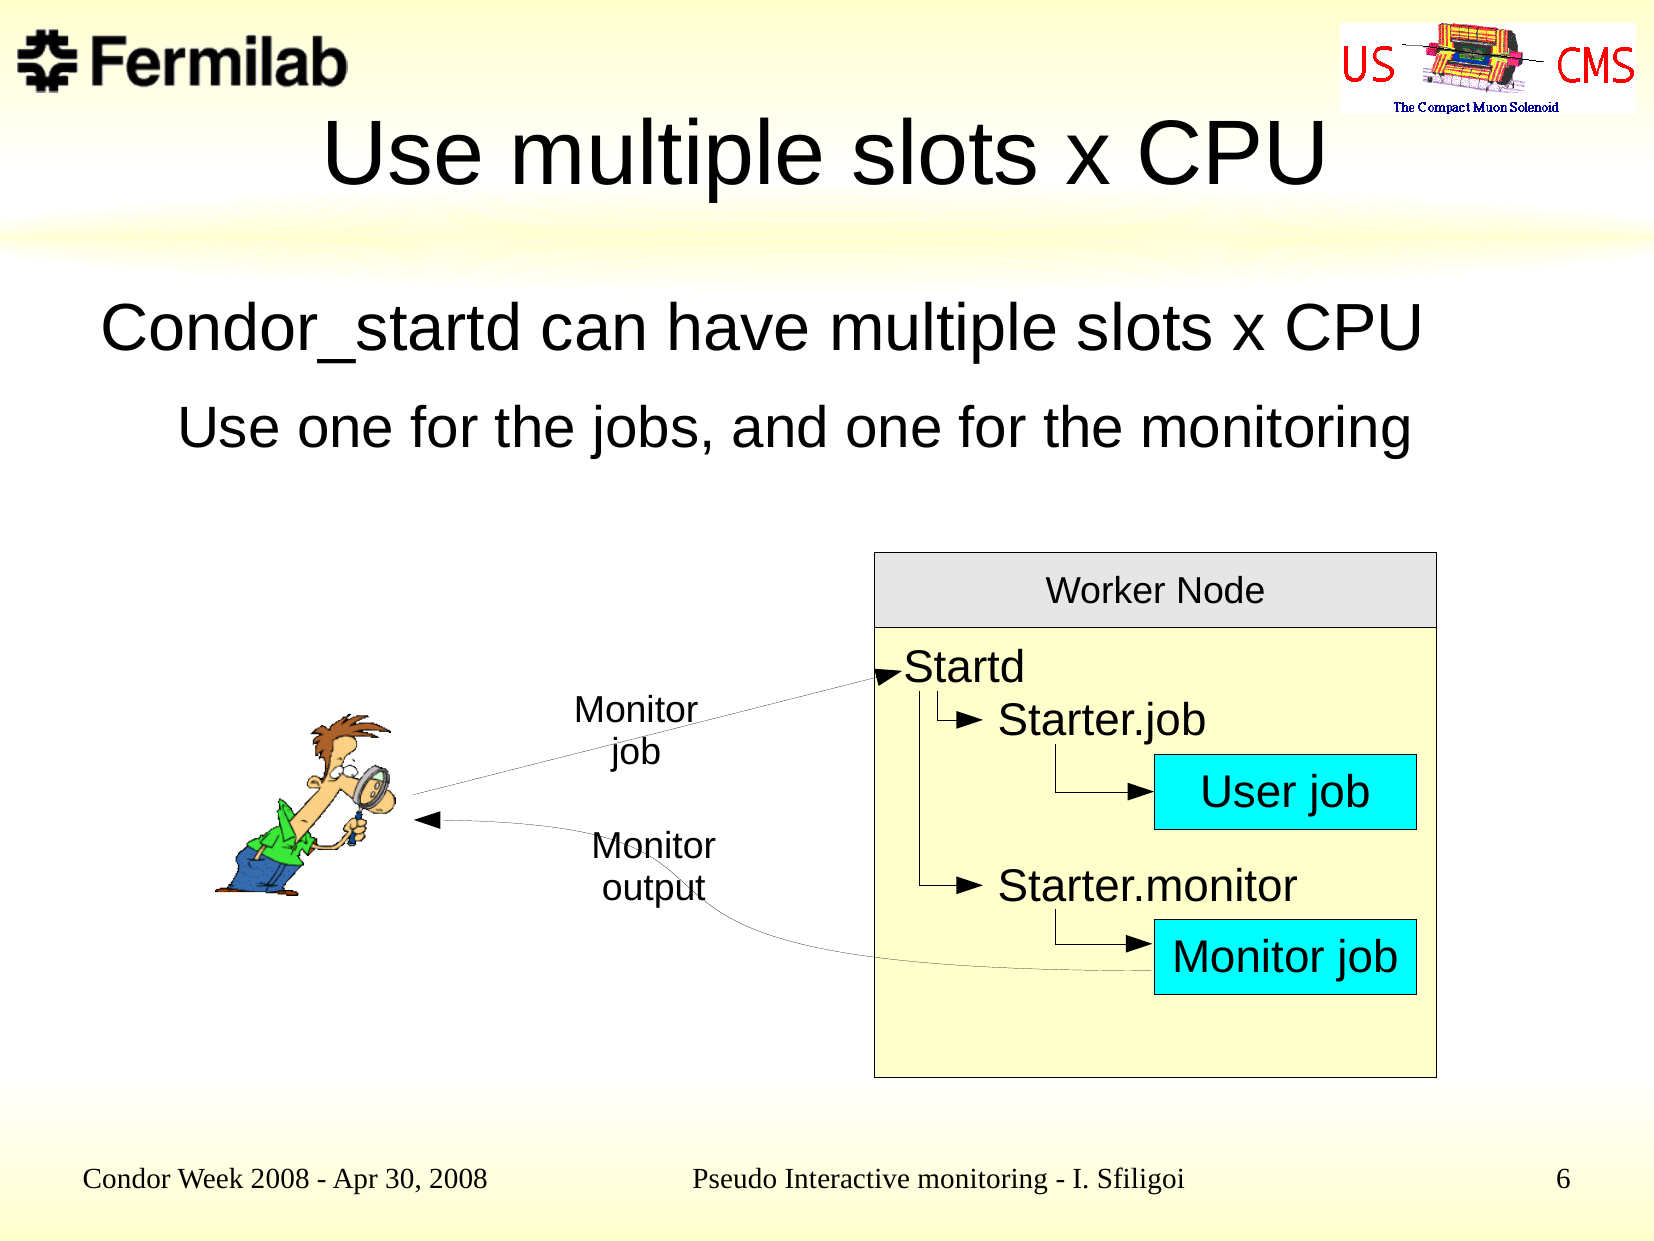

# Use multiple slots x CPU
Condor_startd can have multiple slots x CPU
Use one for the jobs, and one for the monitoring
Worker Node
Startd
Monitor
job
Starter.job
User job
Monitor
output
Starter.monitor
Monitor job
Condor Week 2008 - Apr 30, 2008
Pseudo Interactive monitoring - I. Sfiligoi
6